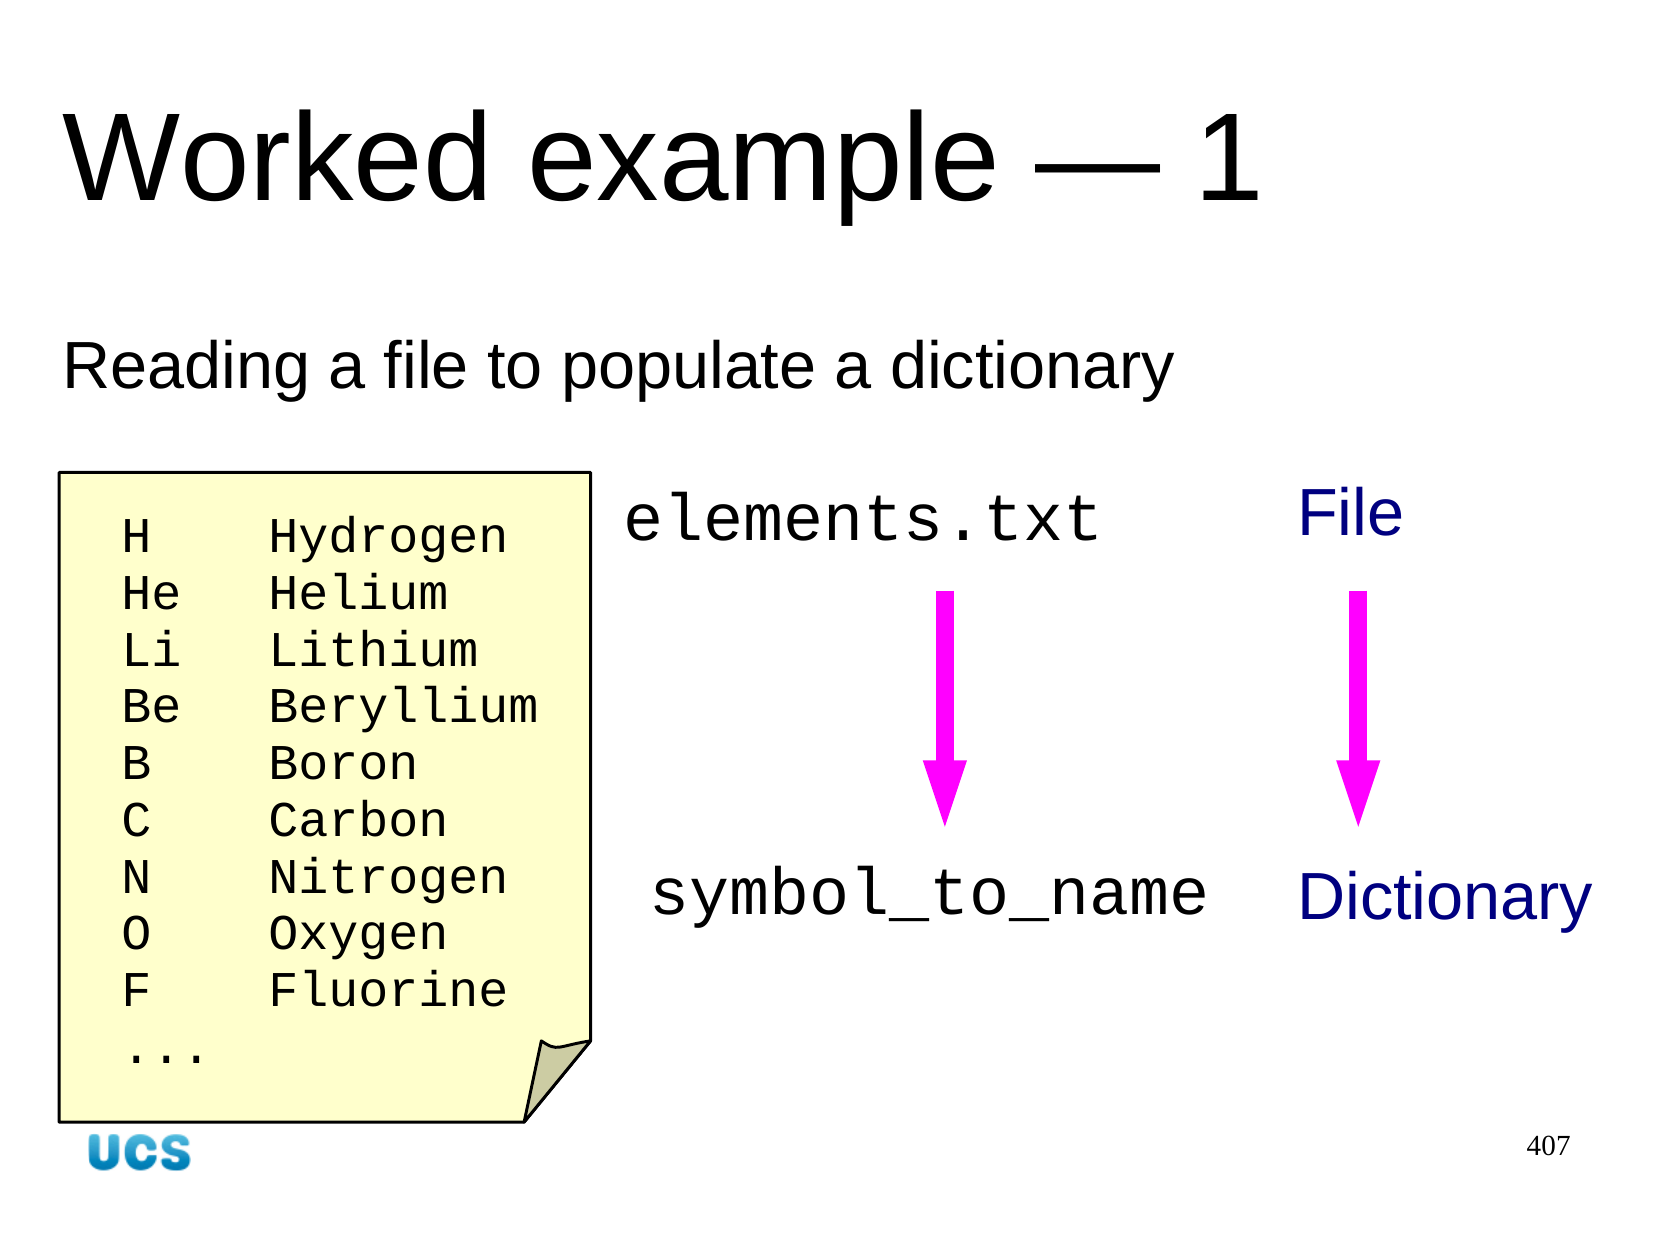

Worked example — 1
Reading a file to populate a dictionary
File
elements.txt
H	Hydrogen
He	Helium
Li	Lithium
Be	Beryllium
B	Boron
C	Carbon
N	Nitrogen
O	Oxygen
F	Fluorine
...
symbol_to_name
Dictionary
407